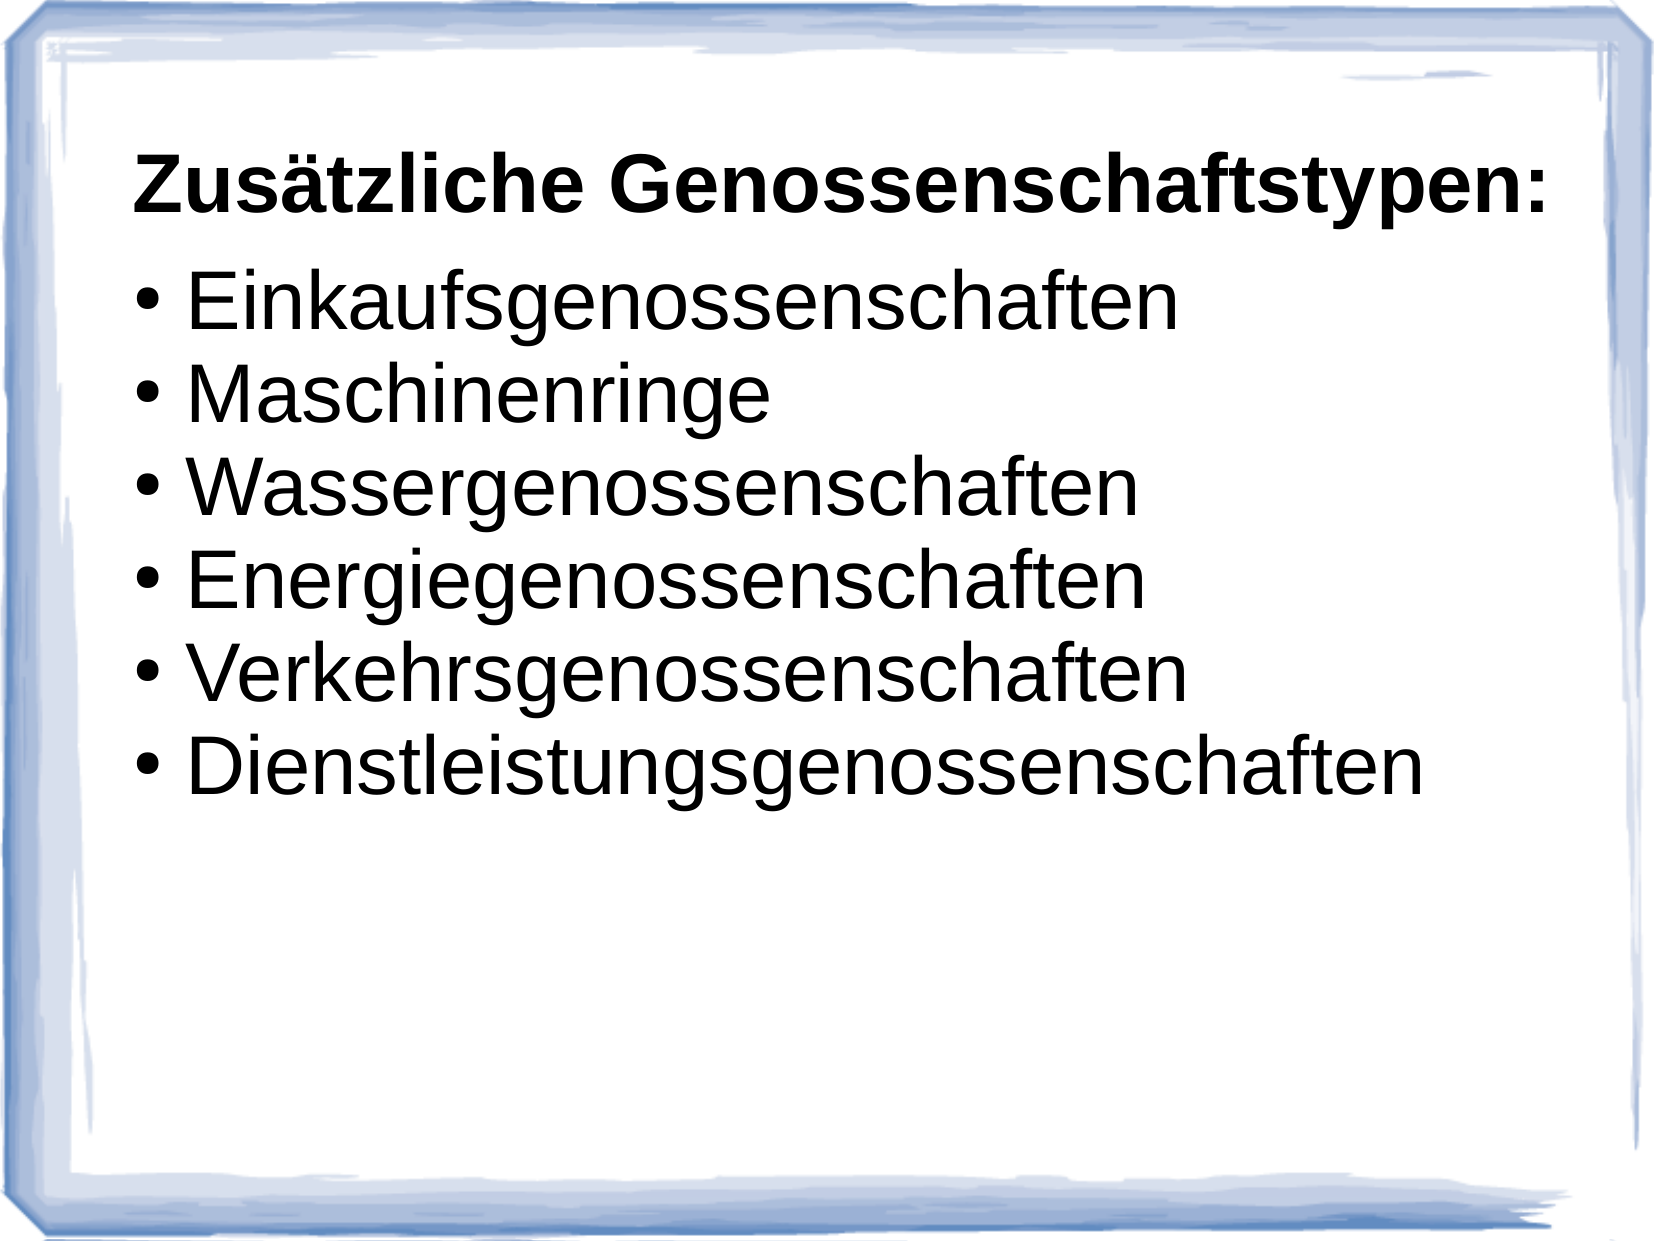

Zusätzliche Genossenschaftstypen:
 Einkaufsgenossenschaften
 Maschinenringe
 Wassergenossenschaften
 Energiegenossenschaften
 Verkehrsgenossenschaften
 Dienstleistungsgenossenschaften